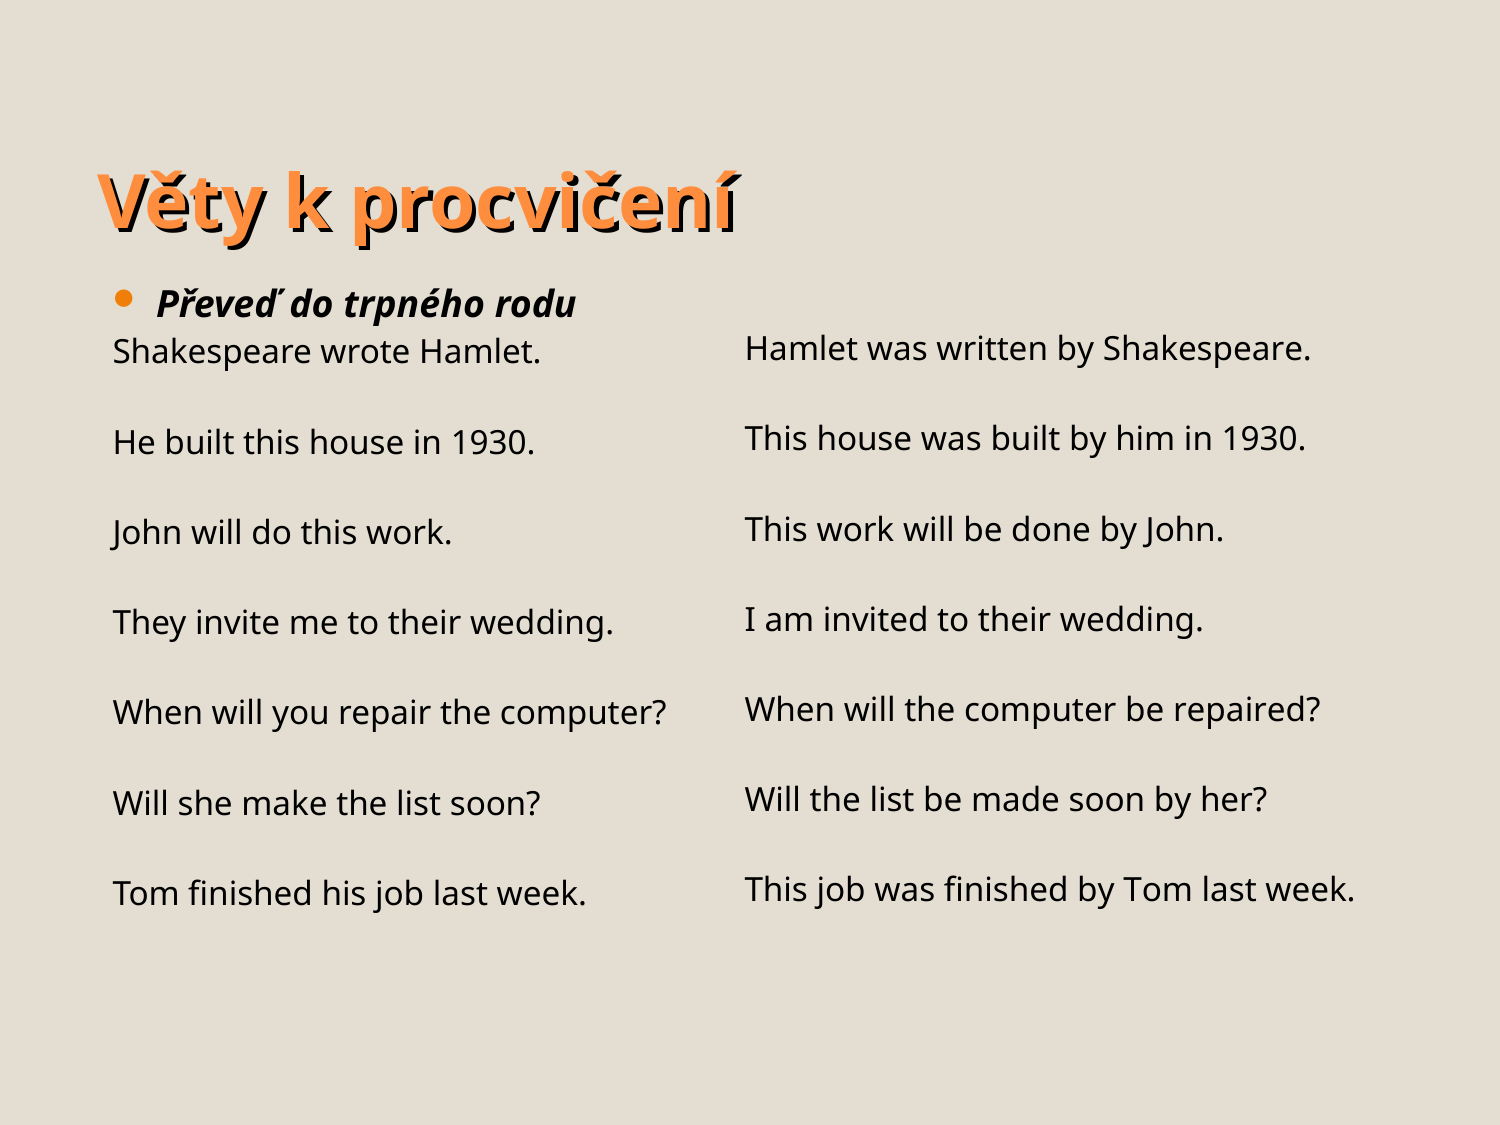

# Věty k procvičení
Převeď do trpného rodu
Shakespeare wrote Hamlet.
He built this house in 1930.
John will do this work.
They invite me to their wedding.
When will you repair the computer?
Will she make the list soon?
Tom finished his job last week.
Hamlet was written by Shakespeare.
This house was built by him in 1930.
This work will be done by John.
I am invited to their wedding.
When will the computer be repaired?
Will the list be made soon by her?
This job was finished by Tom last week.